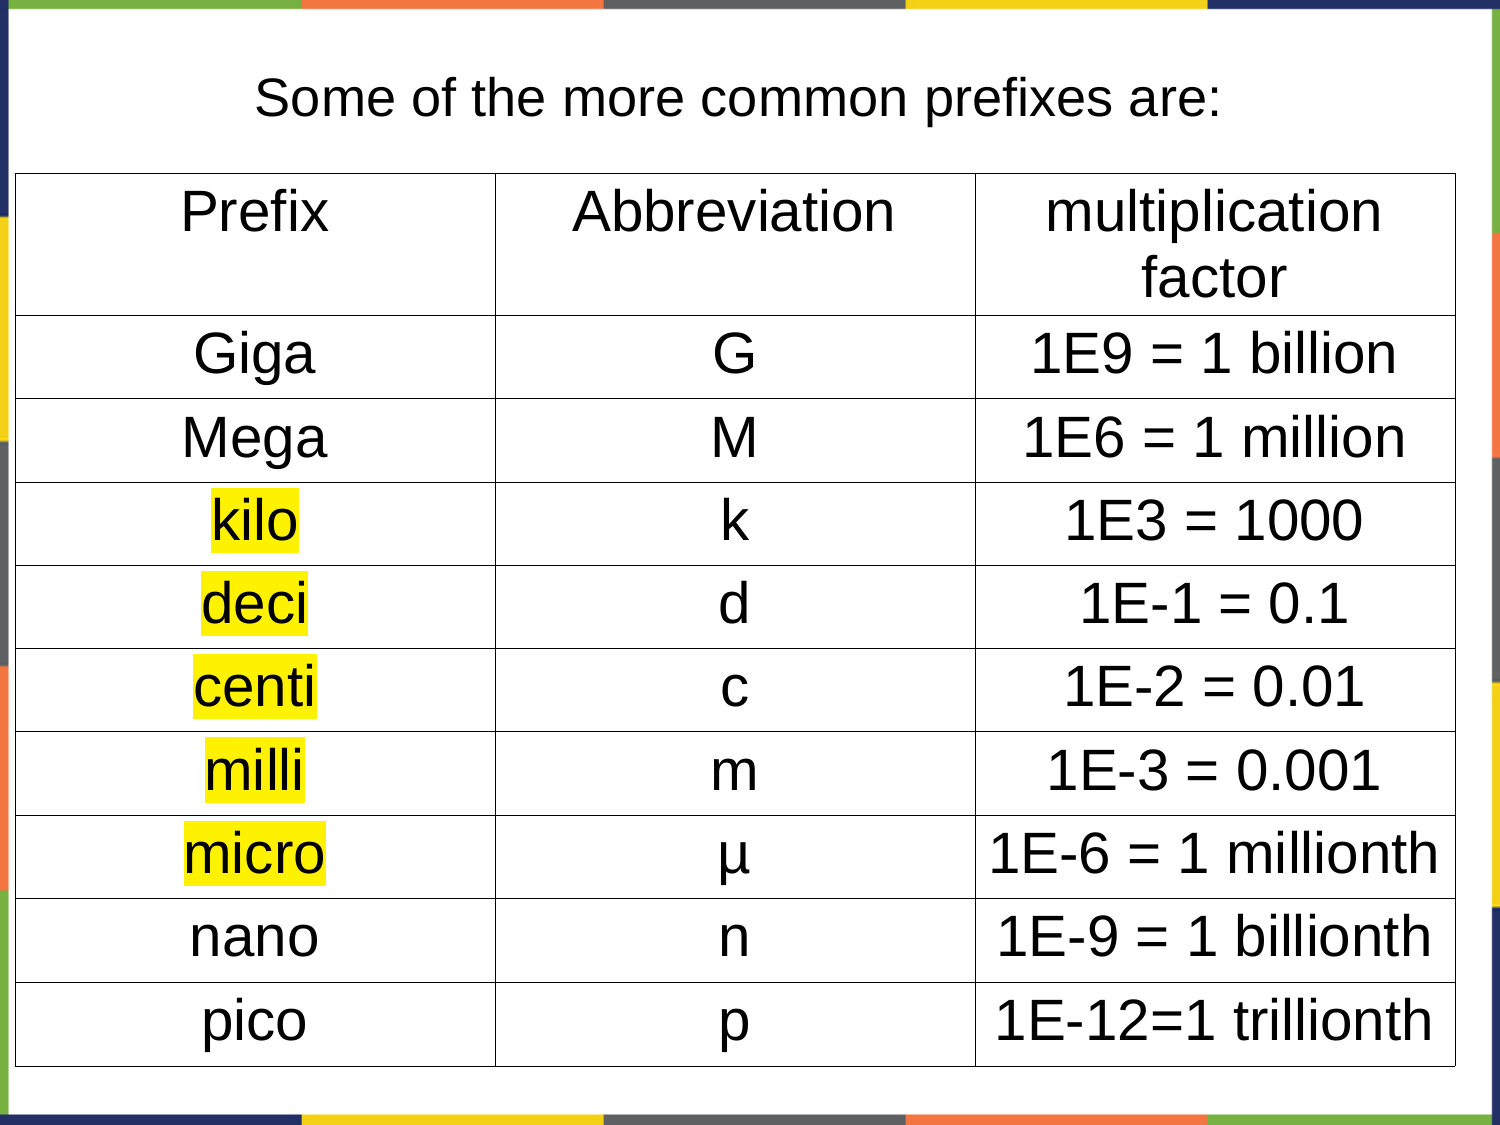

Some of the more common prefixes are:
| Prefix | Abbreviation | multiplication factor |
| --- | --- | --- |
| Giga | G | 1E9 = 1 billion |
| Mega | M | 1E6 = 1 million |
| kilo | k | 1E3 = 1000 |
| deci | d | 1E-1 = 0.1 |
| centi | c | 1E-2 = 0.01 |
| milli | m | 1E-3 = 0.001 |
| micro | µ | 1E-6 = 1 millionth |
| nano | n | 1E-9 = 1 billionth |
| pico | p | 1E-12=1 trillionth |